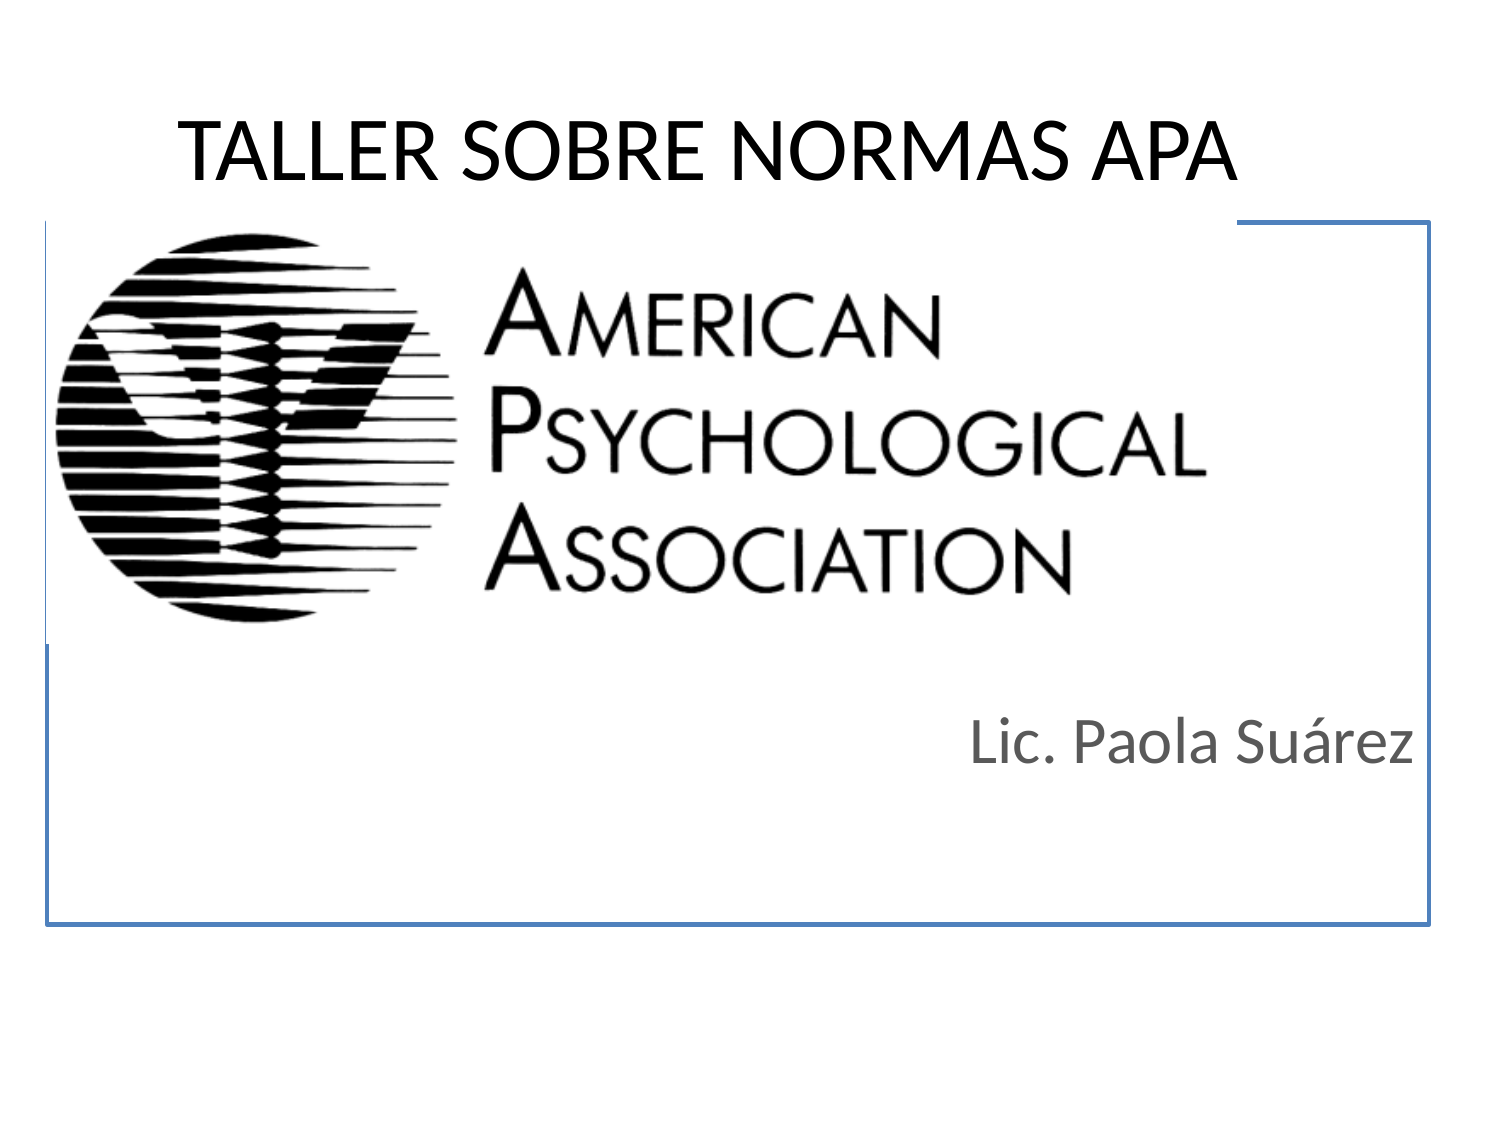

TALLER SOBRE NORMAS APA
Hhh
Lic. Paola Suárez